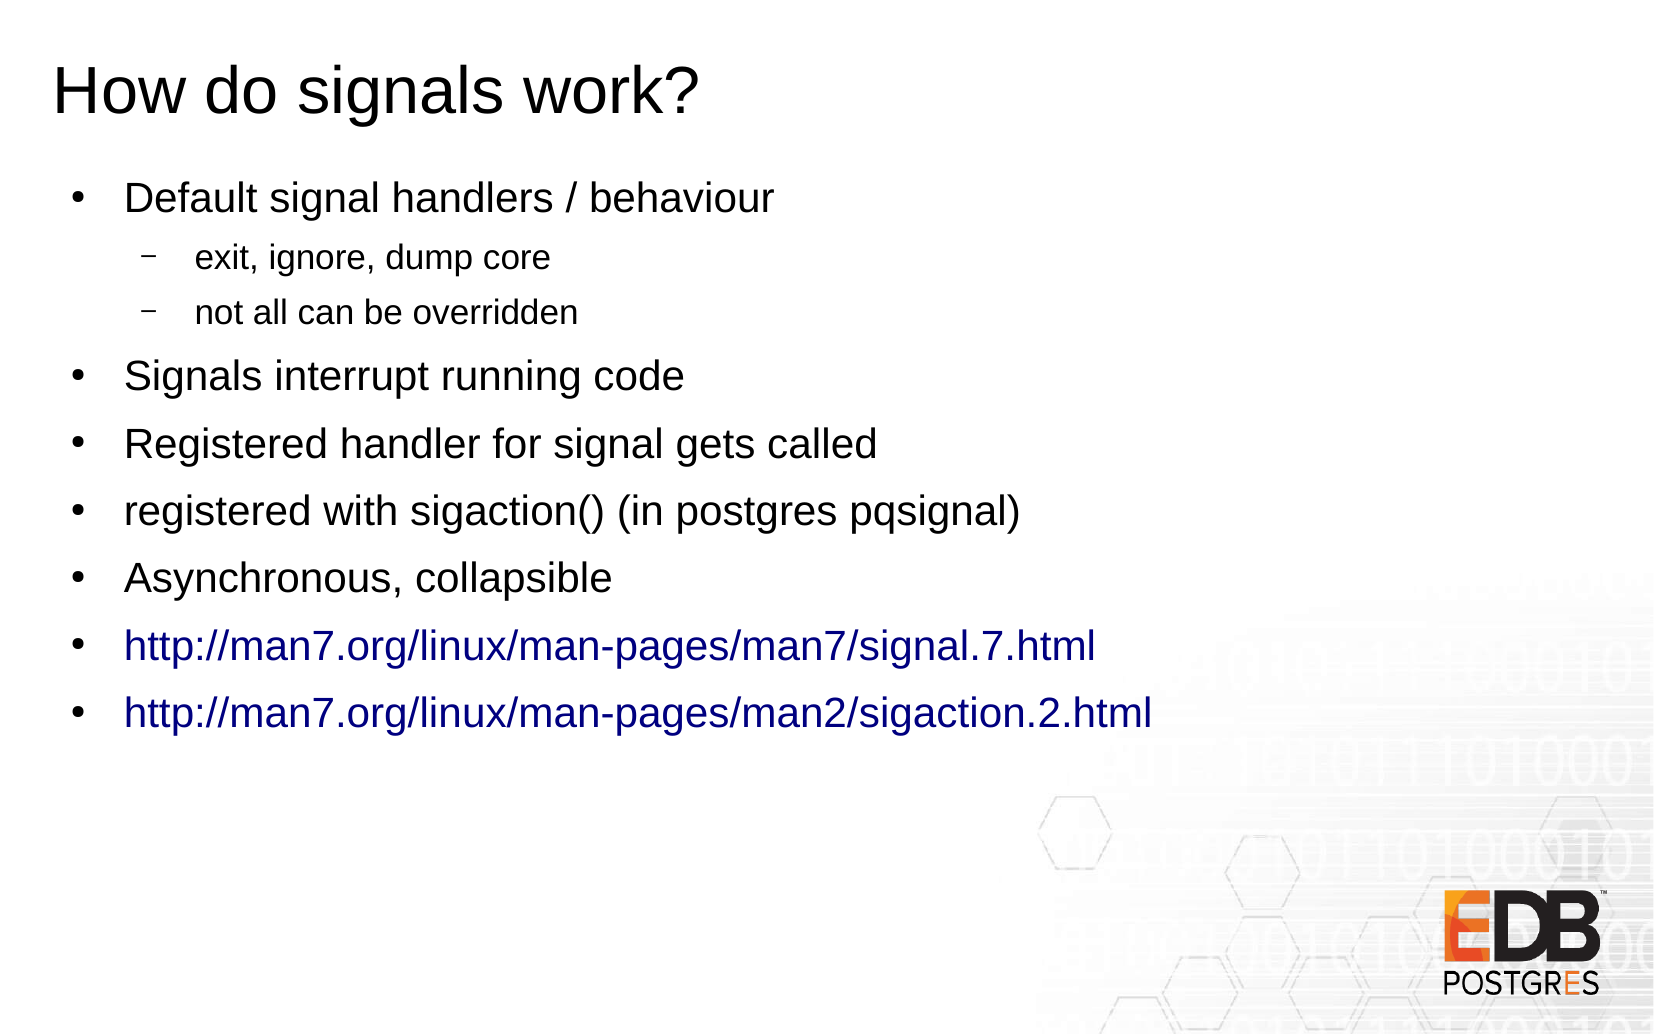

# How do signals work?
Default signal handlers / behaviour
exit, ignore, dump core
not all can be overridden
Signals interrupt running code
Registered handler for signal gets called
registered with sigaction() (in postgres pqsignal)
Asynchronous, collapsible
http://man7.org/linux/man-pages/man7/signal.7.html
http://man7.org/linux/man-pages/man2/sigaction.2.html